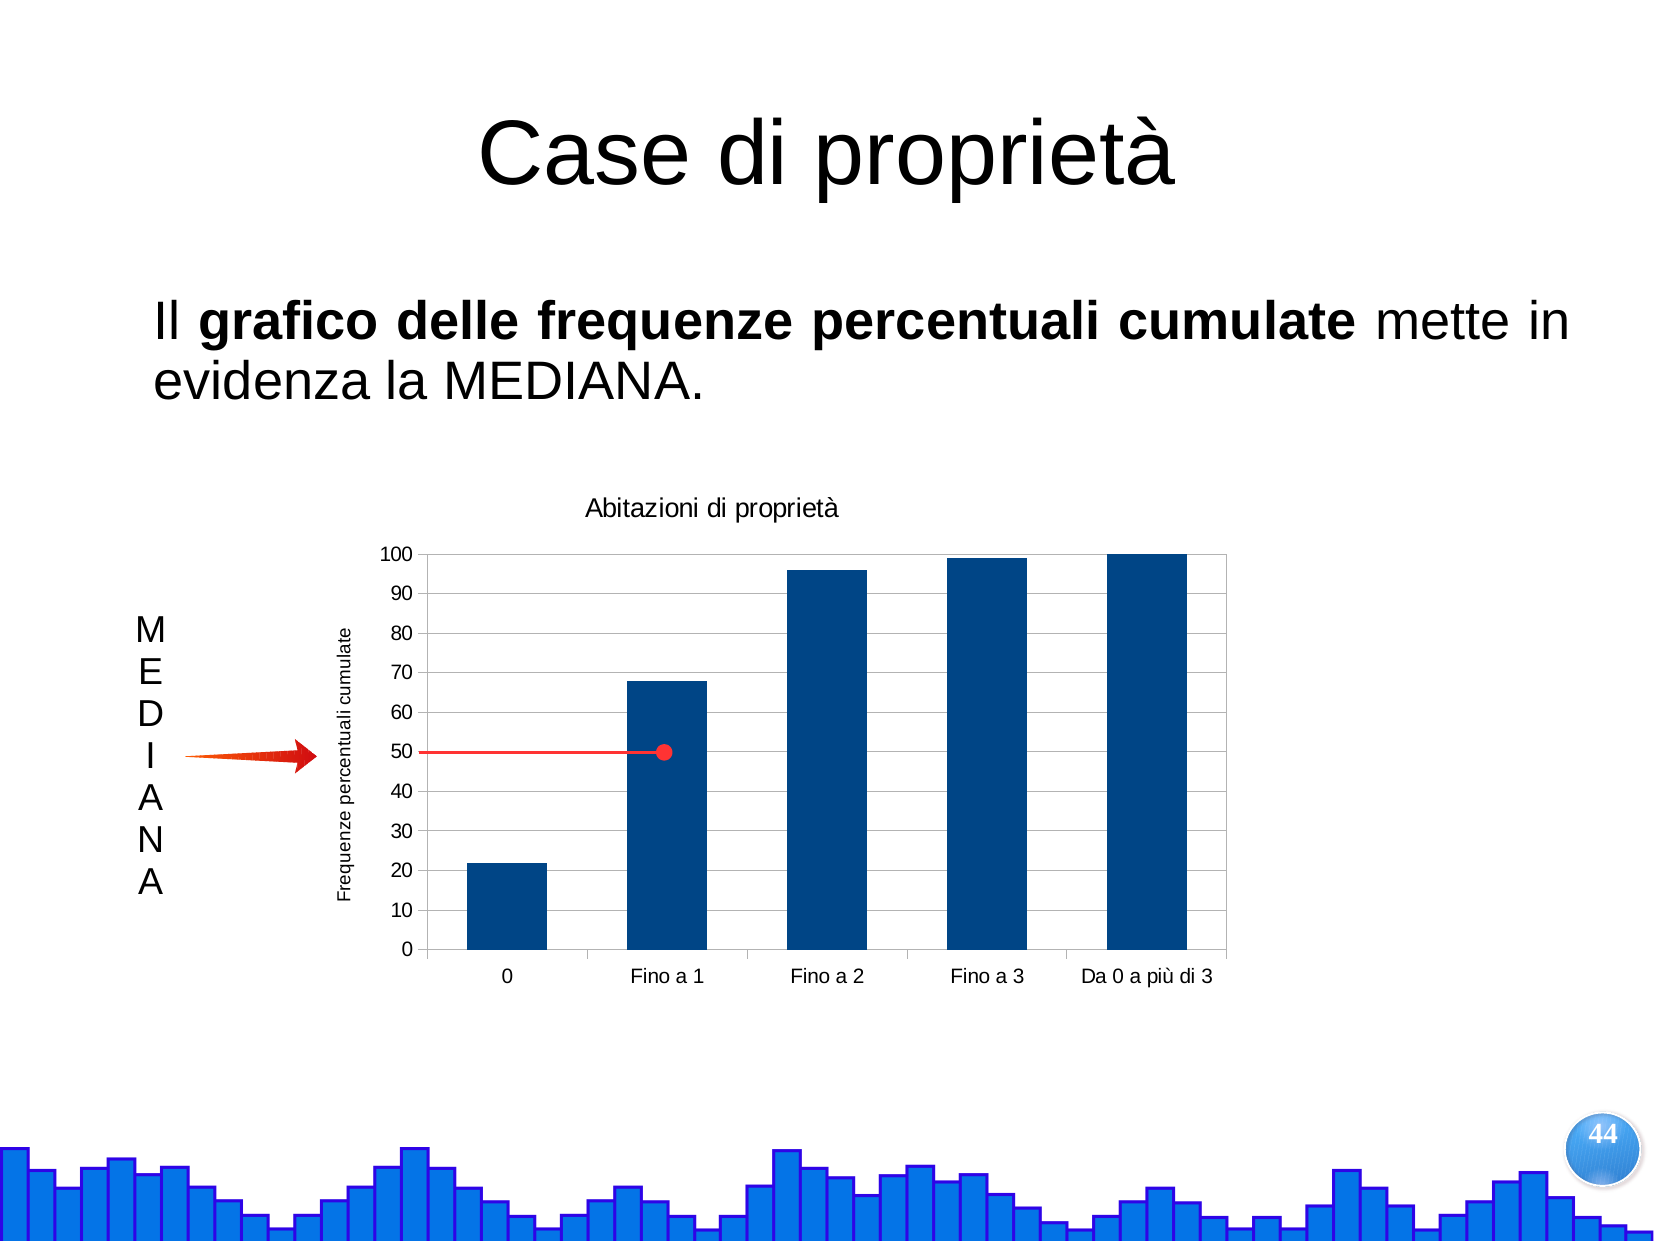

# Case di proprietà
Il grafico delle frequenze percentuali cumulate mette in evidenza la MEDIANA.
### Chart: Abitazioni di proprietà
| Category | Colonna 1 |
|---|---|
| 0 | 22.0 |
| Fino a 1 | 68.0 |
| Fino a 2 | 96.0 |
| Fino a 3 | 99.0 |
| Da 0 a più di 3 | 100.0 |MEDIANA
44